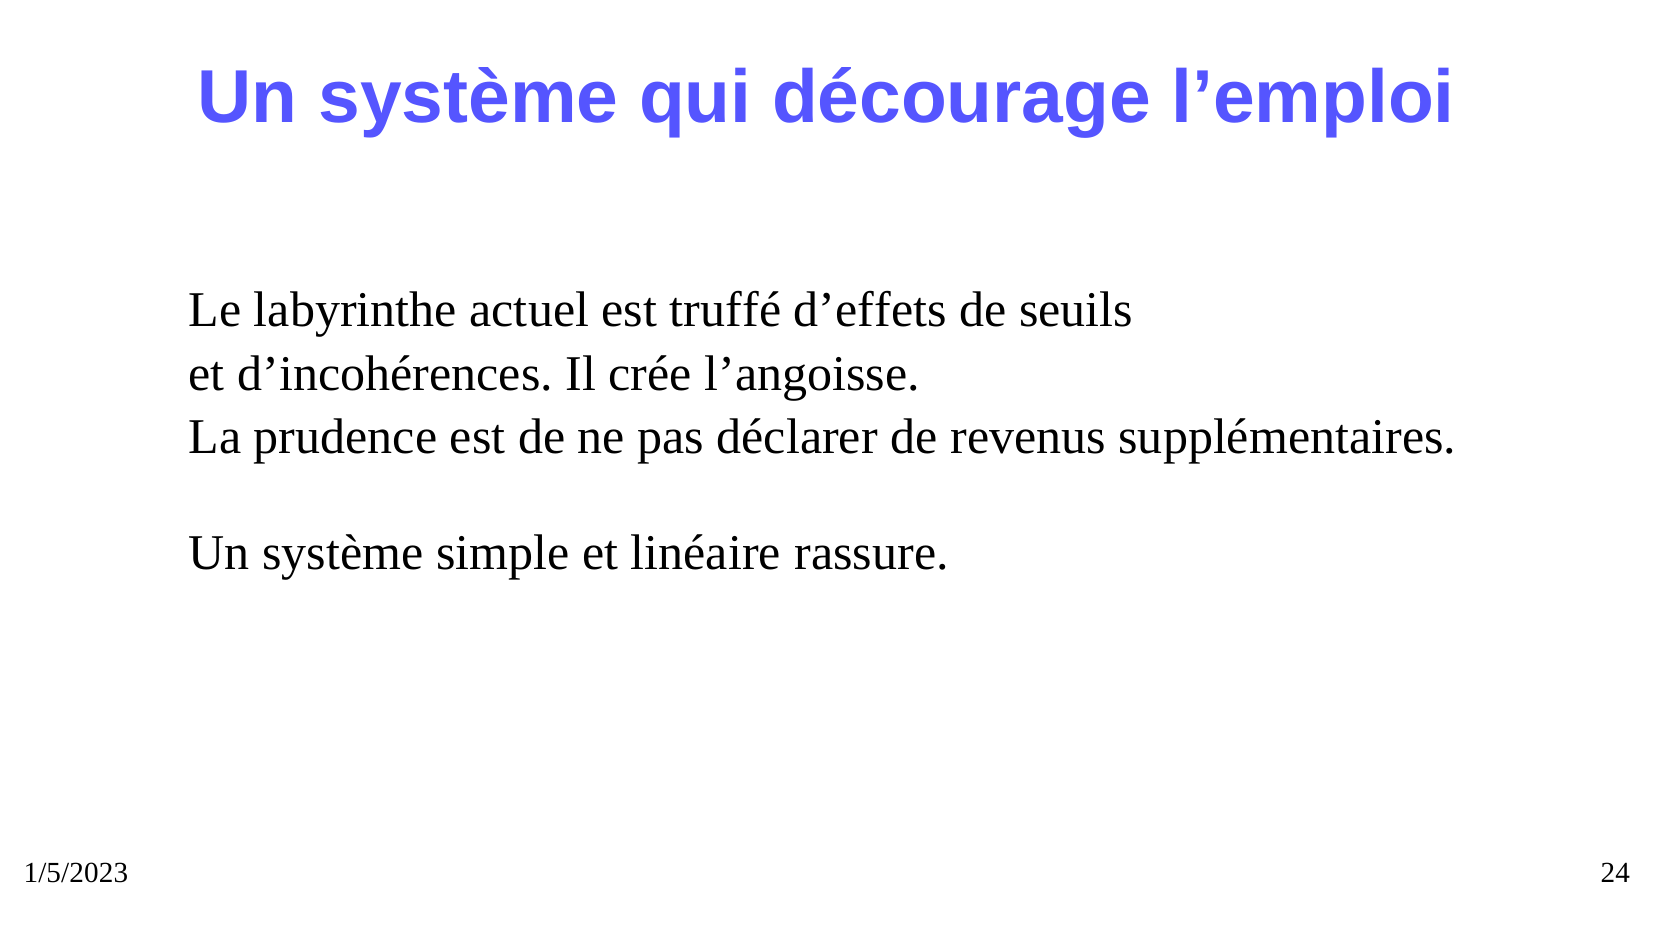

# Un système qui décourage l’emploi
Le labyrinthe actuel est truffé d’effets de seuils
et d’incohérences. Il crée l’angoisse.
La prudence est de ne pas déclarer de revenus supplémentaires.
Un système simple et linéaire rassure.
1/5/2023
24